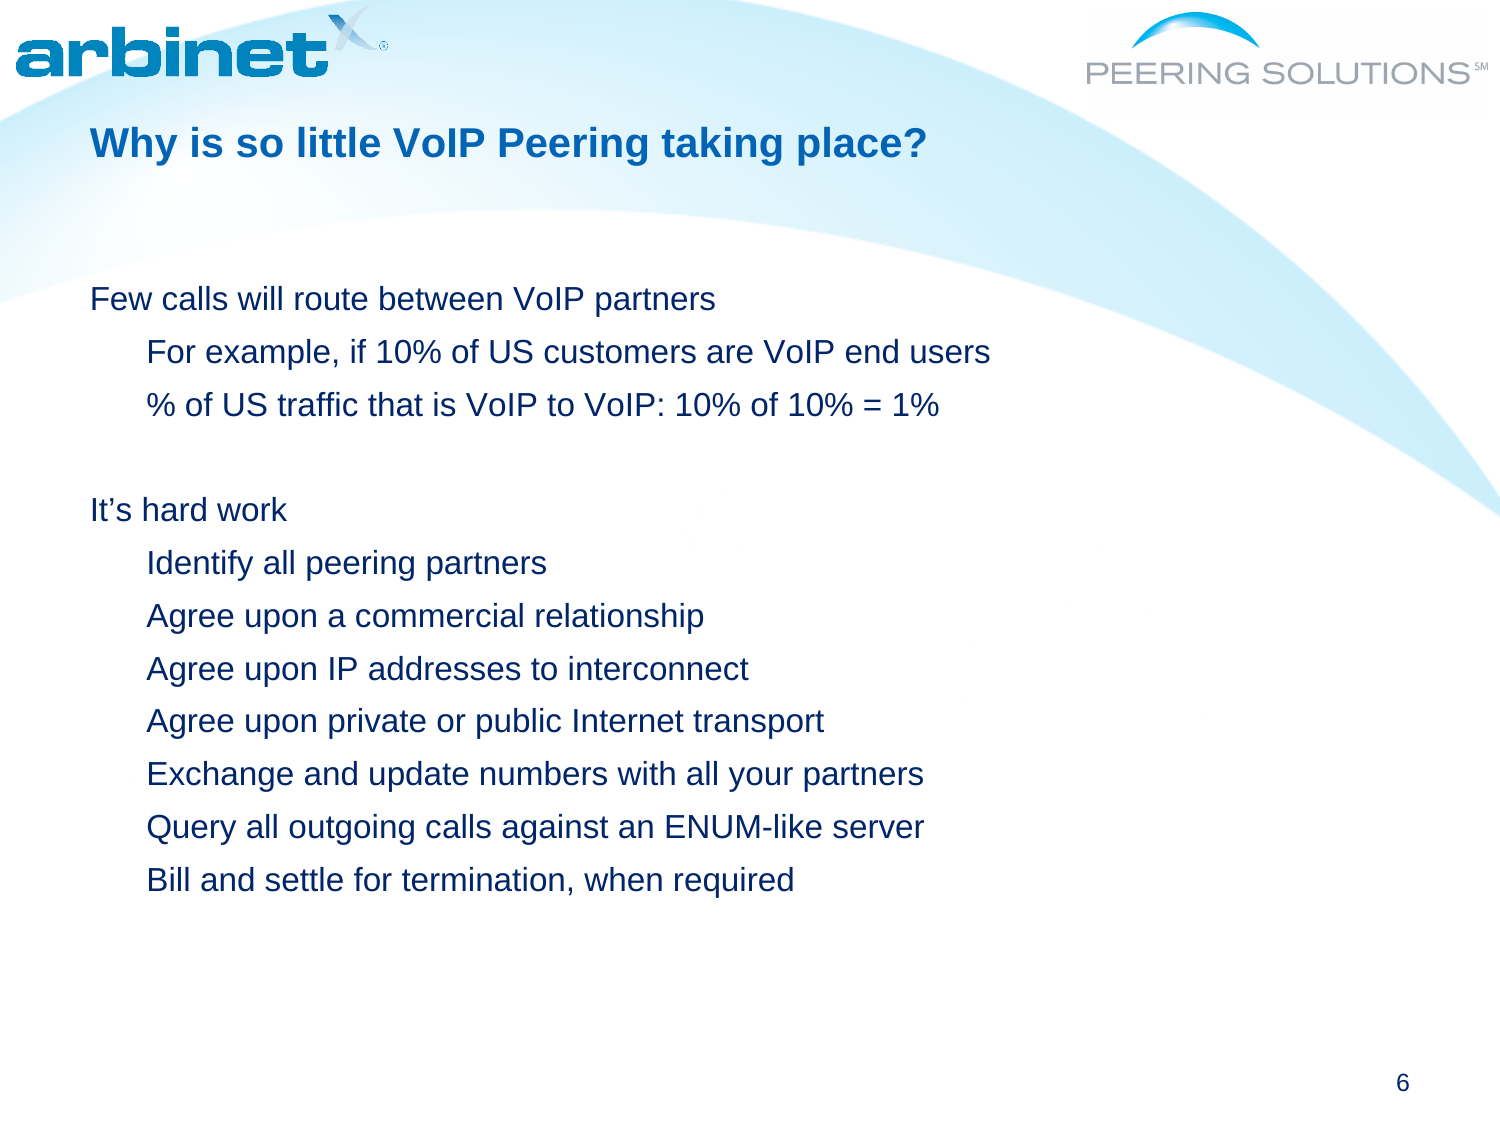

# Why is so little VoIP Peering taking place?
Few calls will route between VoIP partners
For example, if 10% of US customers are VoIP end users
% of US traffic that is VoIP to VoIP: 10% of 10% = 1%
It’s hard work
Identify all peering partners
Agree upon a commercial relationship
Agree upon IP addresses to interconnect
Agree upon private or public Internet transport
Exchange and update numbers with all your partners
Query all outgoing calls against an ENUM-like server
Bill and settle for termination, when required
6